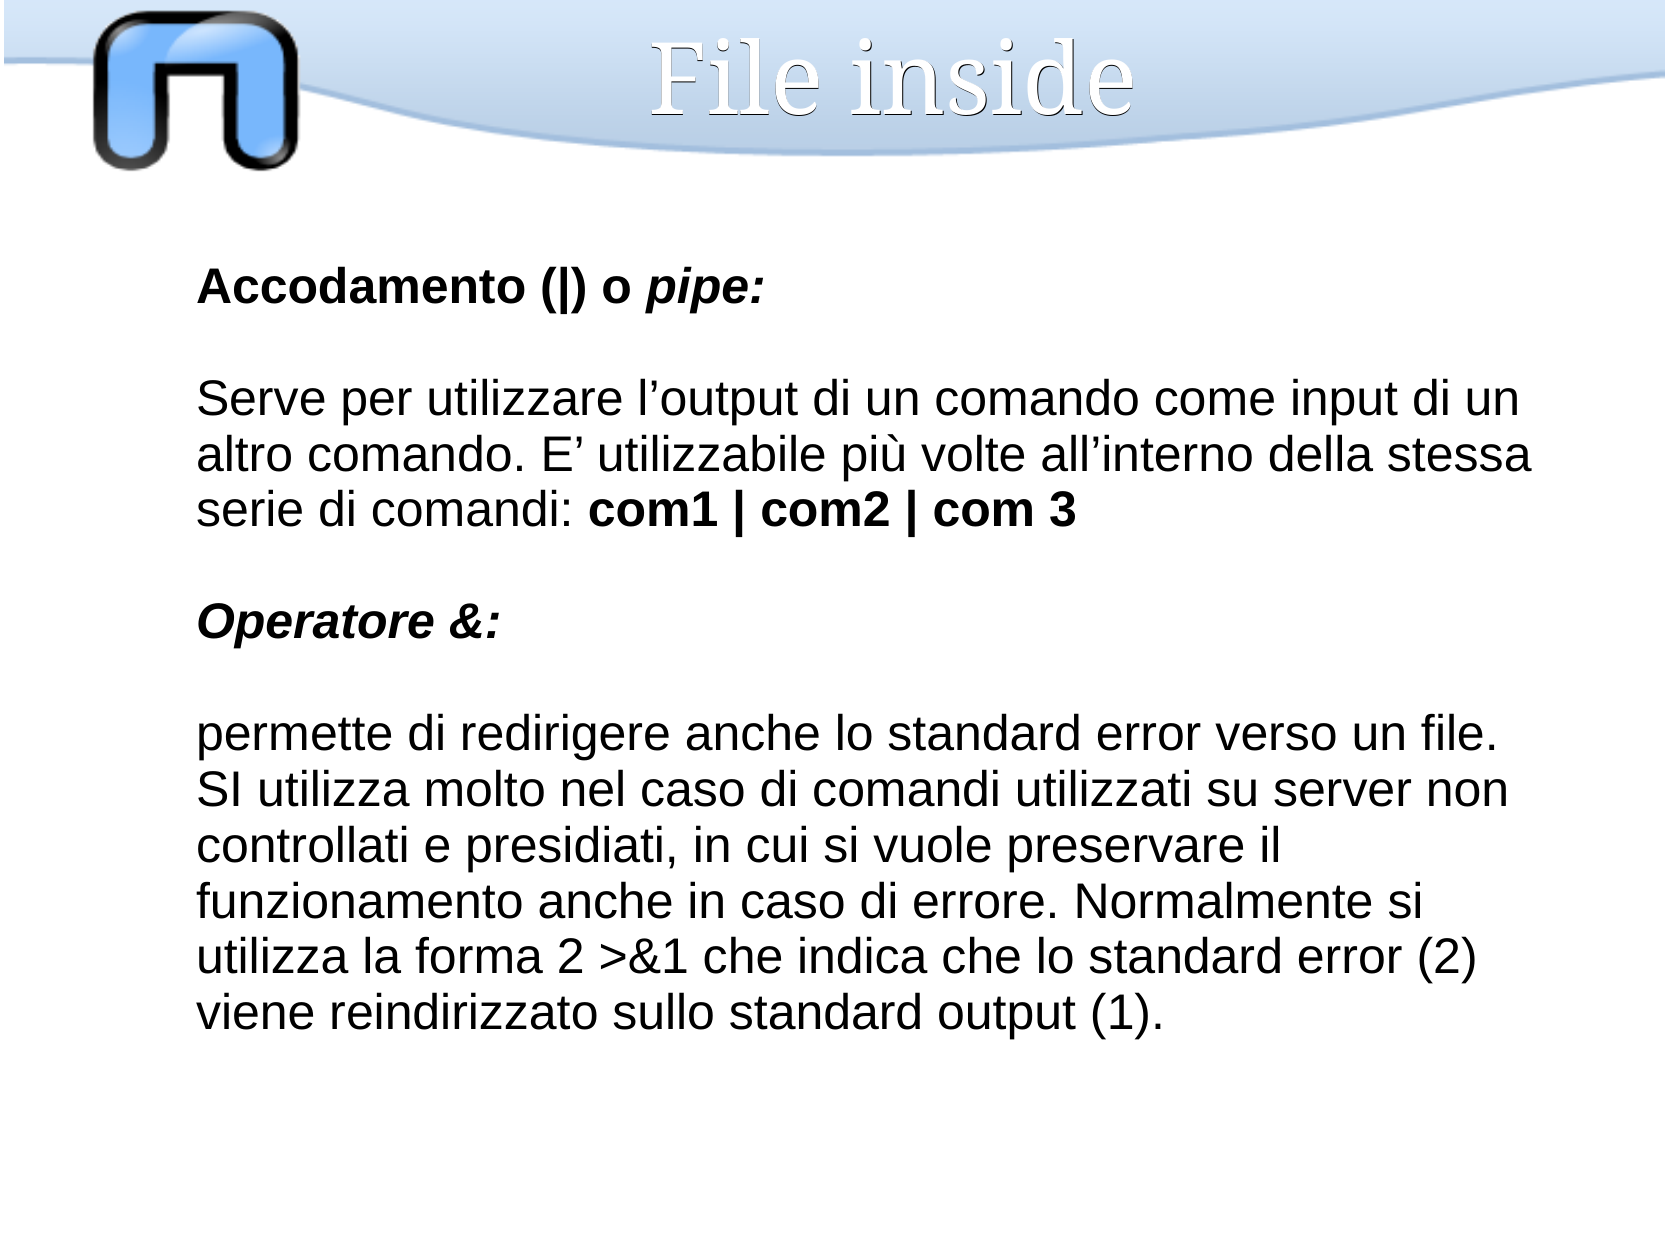

File inside
# Accodamento (|) o pipe:
Serve per utilizzare l’output di un comando come input di un altro comando. E’ utilizzabile più volte all’interno della stessa serie di comandi: com1 | com2 | com 3
Operatore &:
permette di redirigere anche lo standard error verso un file. SI utilizza molto nel caso di comandi utilizzati su server non controllati e presidiati, in cui si vuole preservare il funzionamento anche in caso di errore. Normalmente si utilizza la forma 2 >&1 che indica che lo standard error (2) viene reindirizzato sullo standard output (1).